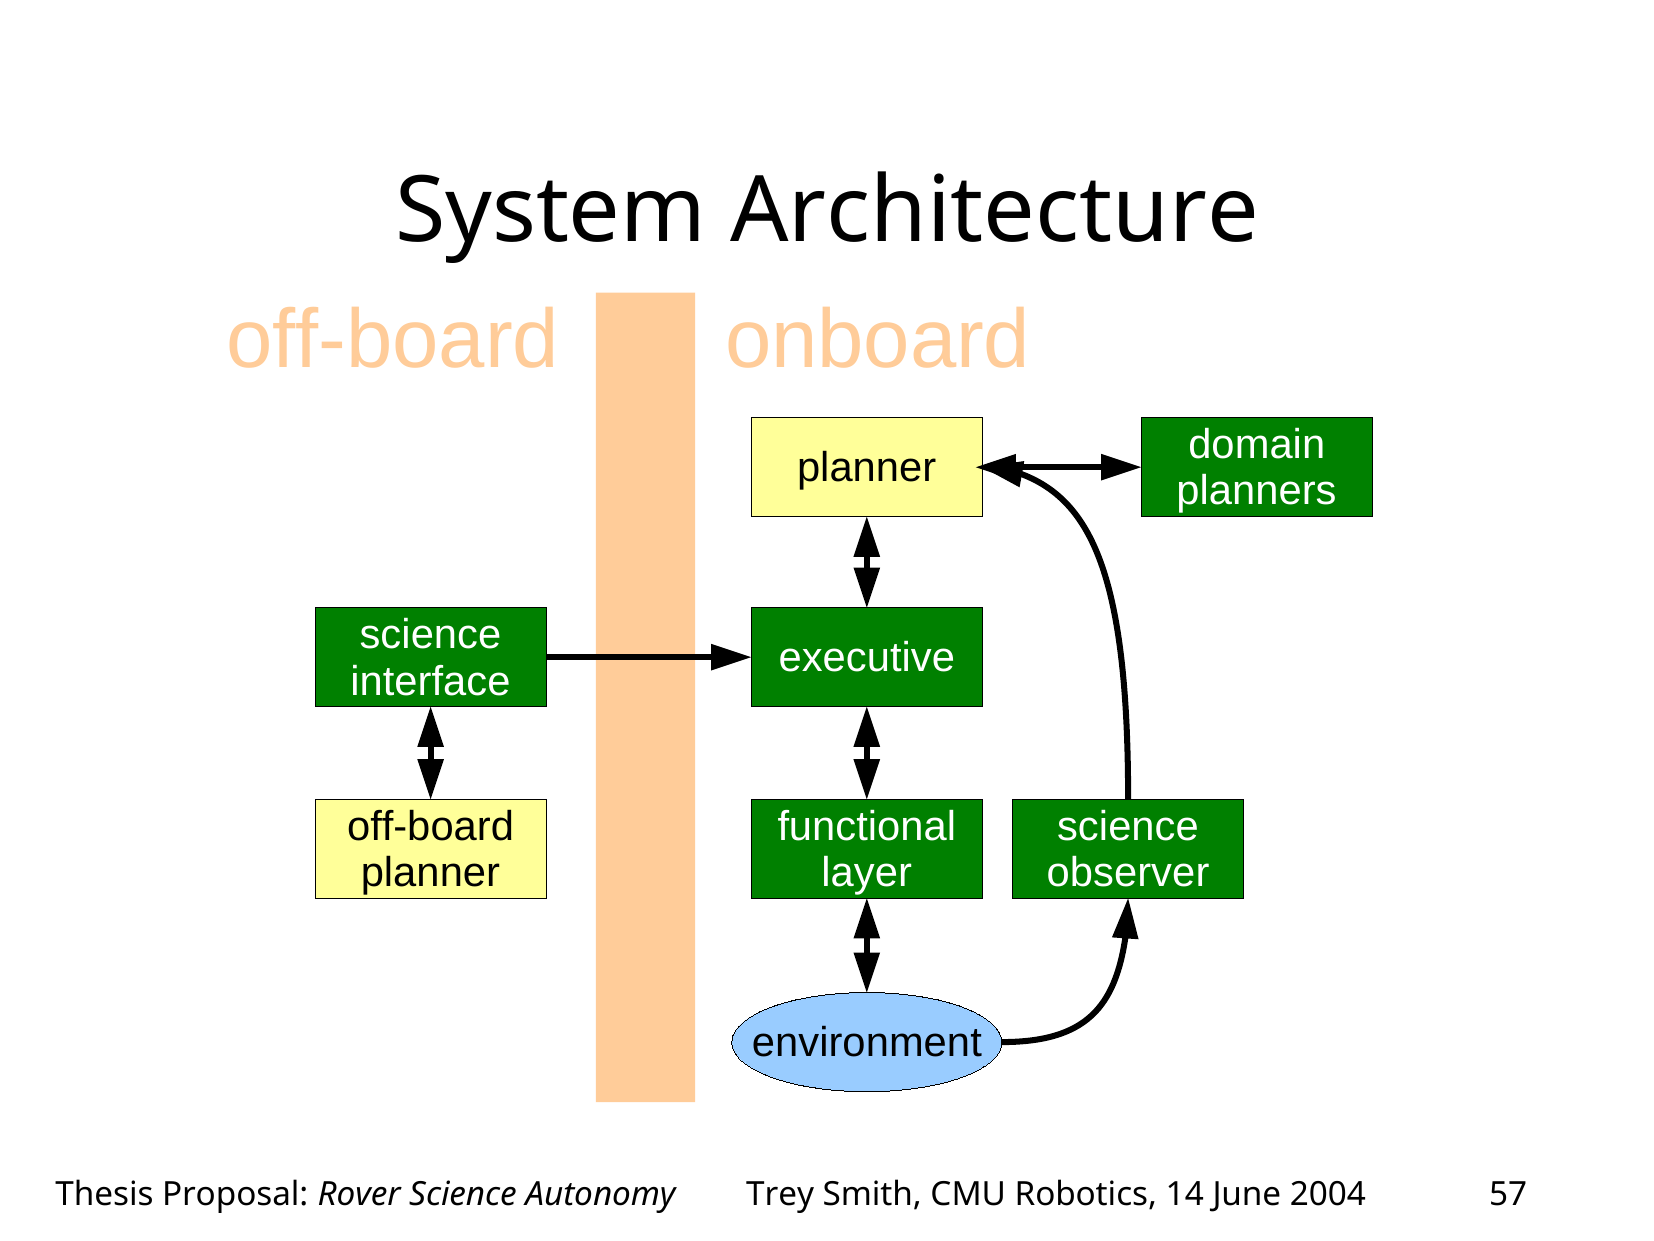

# System Architecture
off-board
onboard
planner
domain
planners
science
interface
executive
off-board
planner
functional
layer
science
observer
environment